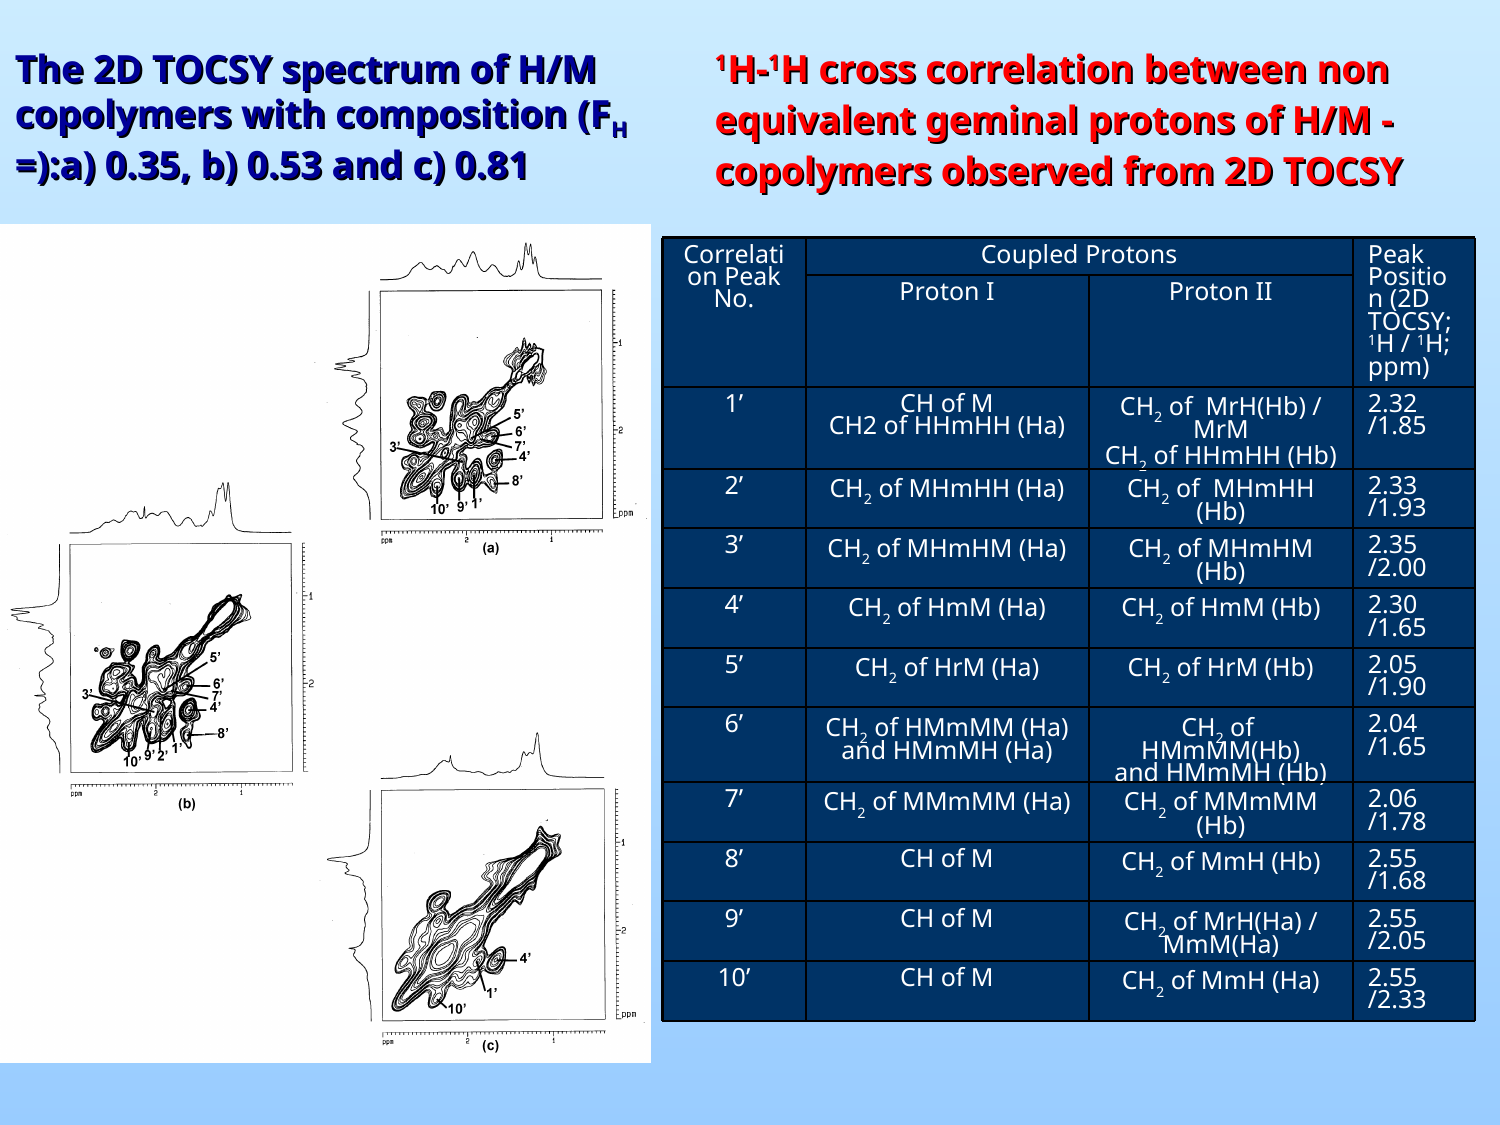

# 1H-1H cross correlation between non equivalent geminal protons of H/M -copolymers observed from 2D TOCSY
The 2D TOCSY spectrum of H/M copolymers with composition (FH =):a) 0.35, b) 0.53 and c) 0.81
Correlation Peak No.
Coupled Protons
Peak Position (2D TOCSY; 1H / 1H; ppm)
Proton I
Proton II
1’
CH of M
CH2 of HHmHH (Ha)
CH2 of MrH(Hb) / MrM
CH2 of HHmHH (Hb)
2.32 /1.85
2’
CH2 of MHmHH (Ha)
CH2 of MHmHH (Hb)
2.33 /1.93
3’
CH2 of MHmHM (Ha)
CH2 of MHmHM (Hb)
2.35 /2.00
4’
CH2 of HmM (Ha)
CH2 of HmM (Hb)
2.30 /1.65
5’
CH2 of HrM (Ha)
CH2 of HrM (Hb)
2.05 /1.90
6’
CH2­ of HMmMM (Ha)
and HMmMH (Ha)
CH2 of HMmMM(Hb)
and HMmMH (Hb)
2.04 /1.65
7’
CH2 of MMmMM (Ha)
CH2 of MMmMM (Hb)
2.06 /1.78
8’
CH of M
CH2 of MmH (Hb)
2.55 /1.68
9’
CH of M
CH2 of MrH(Ha) /
MmM(Ha)
2.55 /2.05
10’
CH of M
CH2 of MmH (Ha)
2.55 /2.33